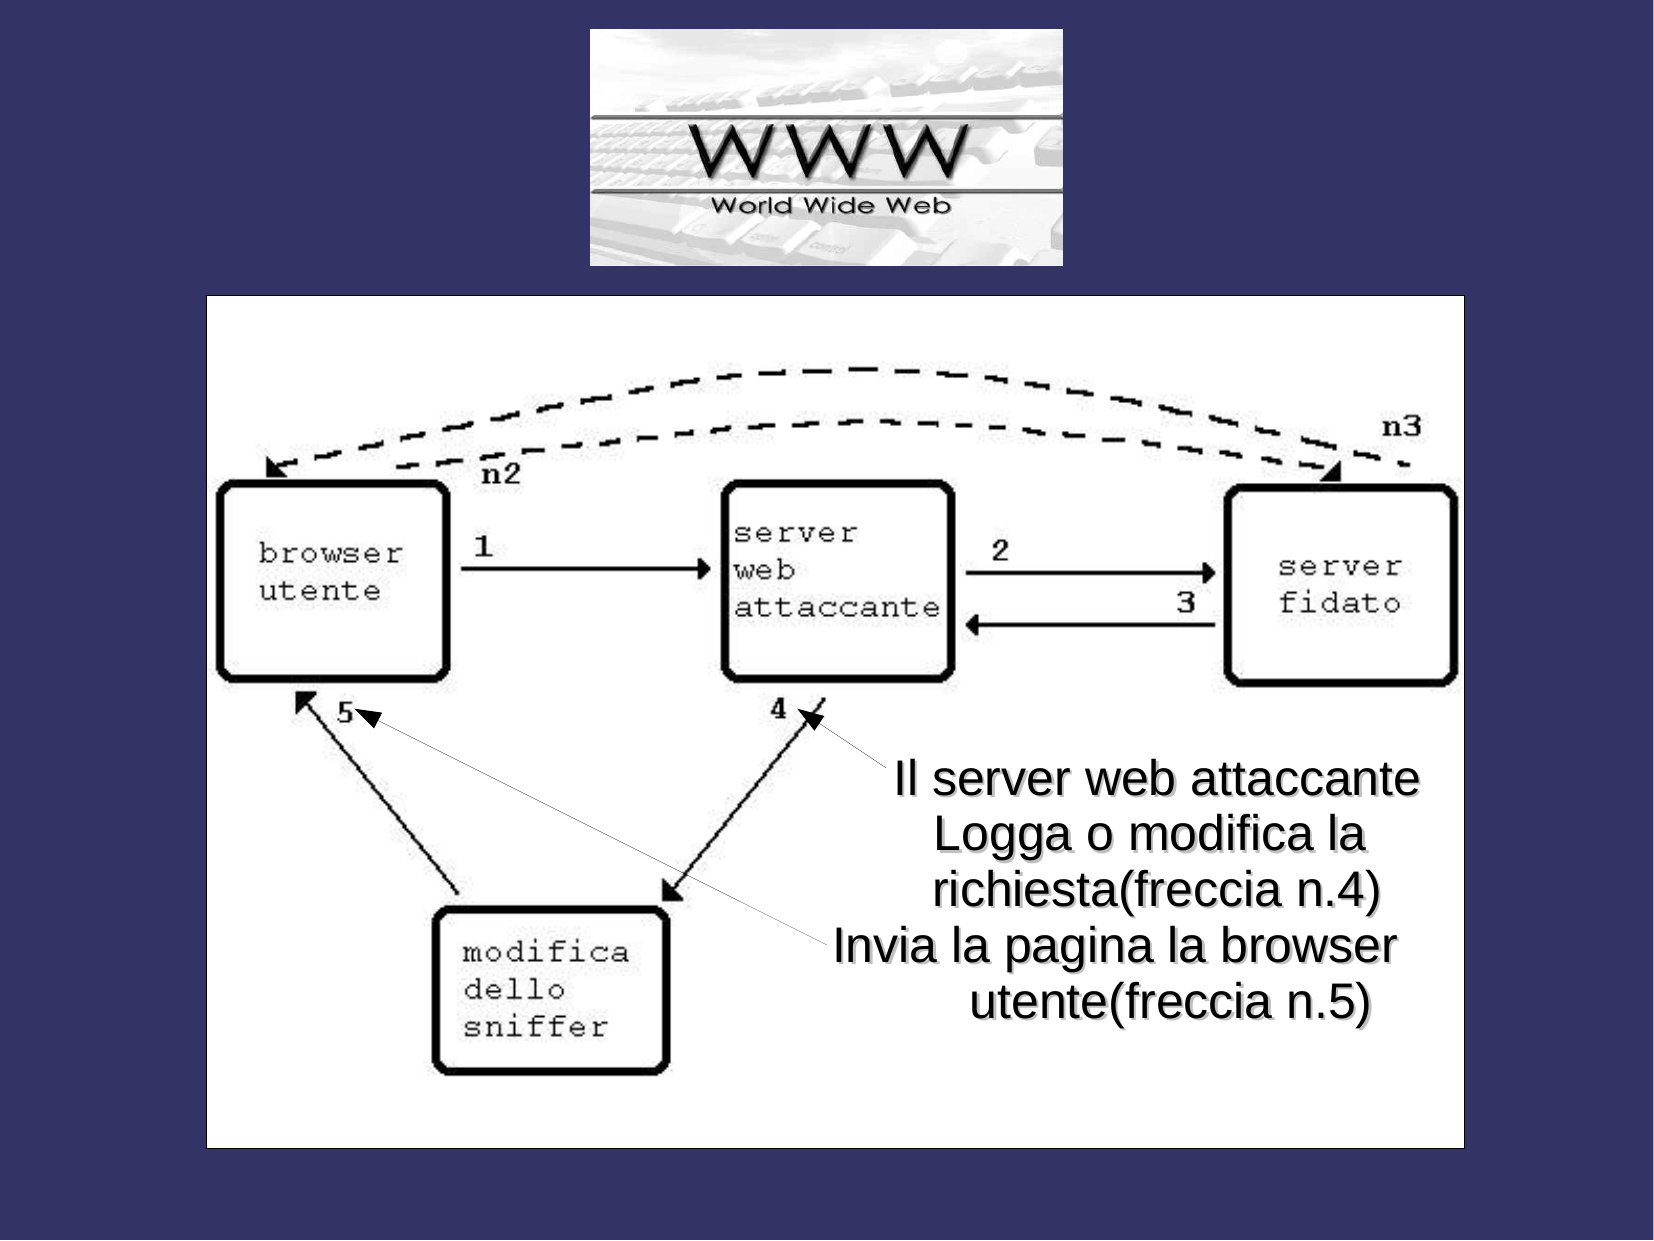

Il server web attaccante
 Logga o modifica la
 richiesta(freccia n.4)
 Invia la pagina la browser
 utente(freccia n.5)